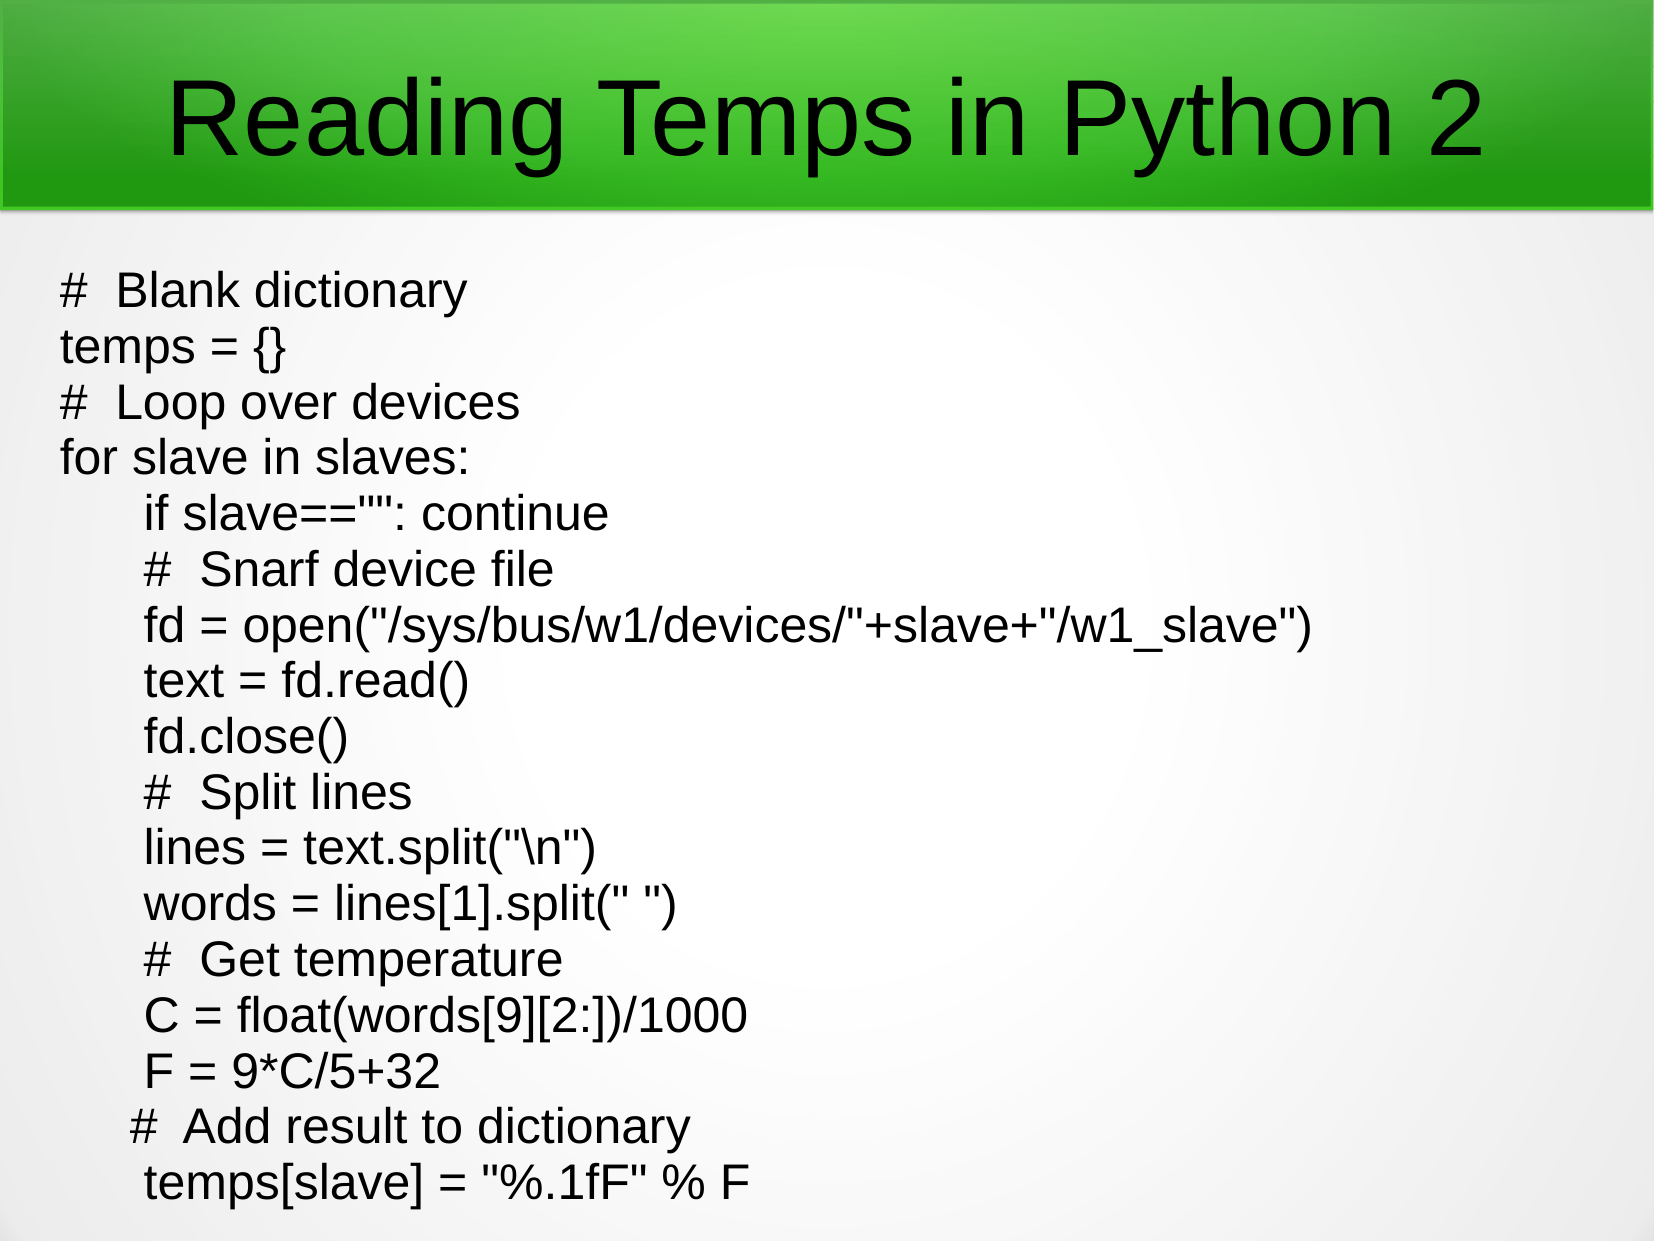

# Reading Temps in Python 2
# Blank dictionary
temps = {}
# Loop over devices
for slave in slaves:
 if slave=="": continue
 # Snarf device file
 fd = open("/sys/bus/w1/devices/"+slave+"/w1_slave")
 text = fd.read()
 fd.close()
 # Split lines
 lines = text.split("\n")
 words = lines[1].split(" ")
 # Get temperature
 C = float(words[9][2:])/1000
 F = 9*C/5+32
 # Add result to dictionary
 temps[slave] = "%.1fF" % F